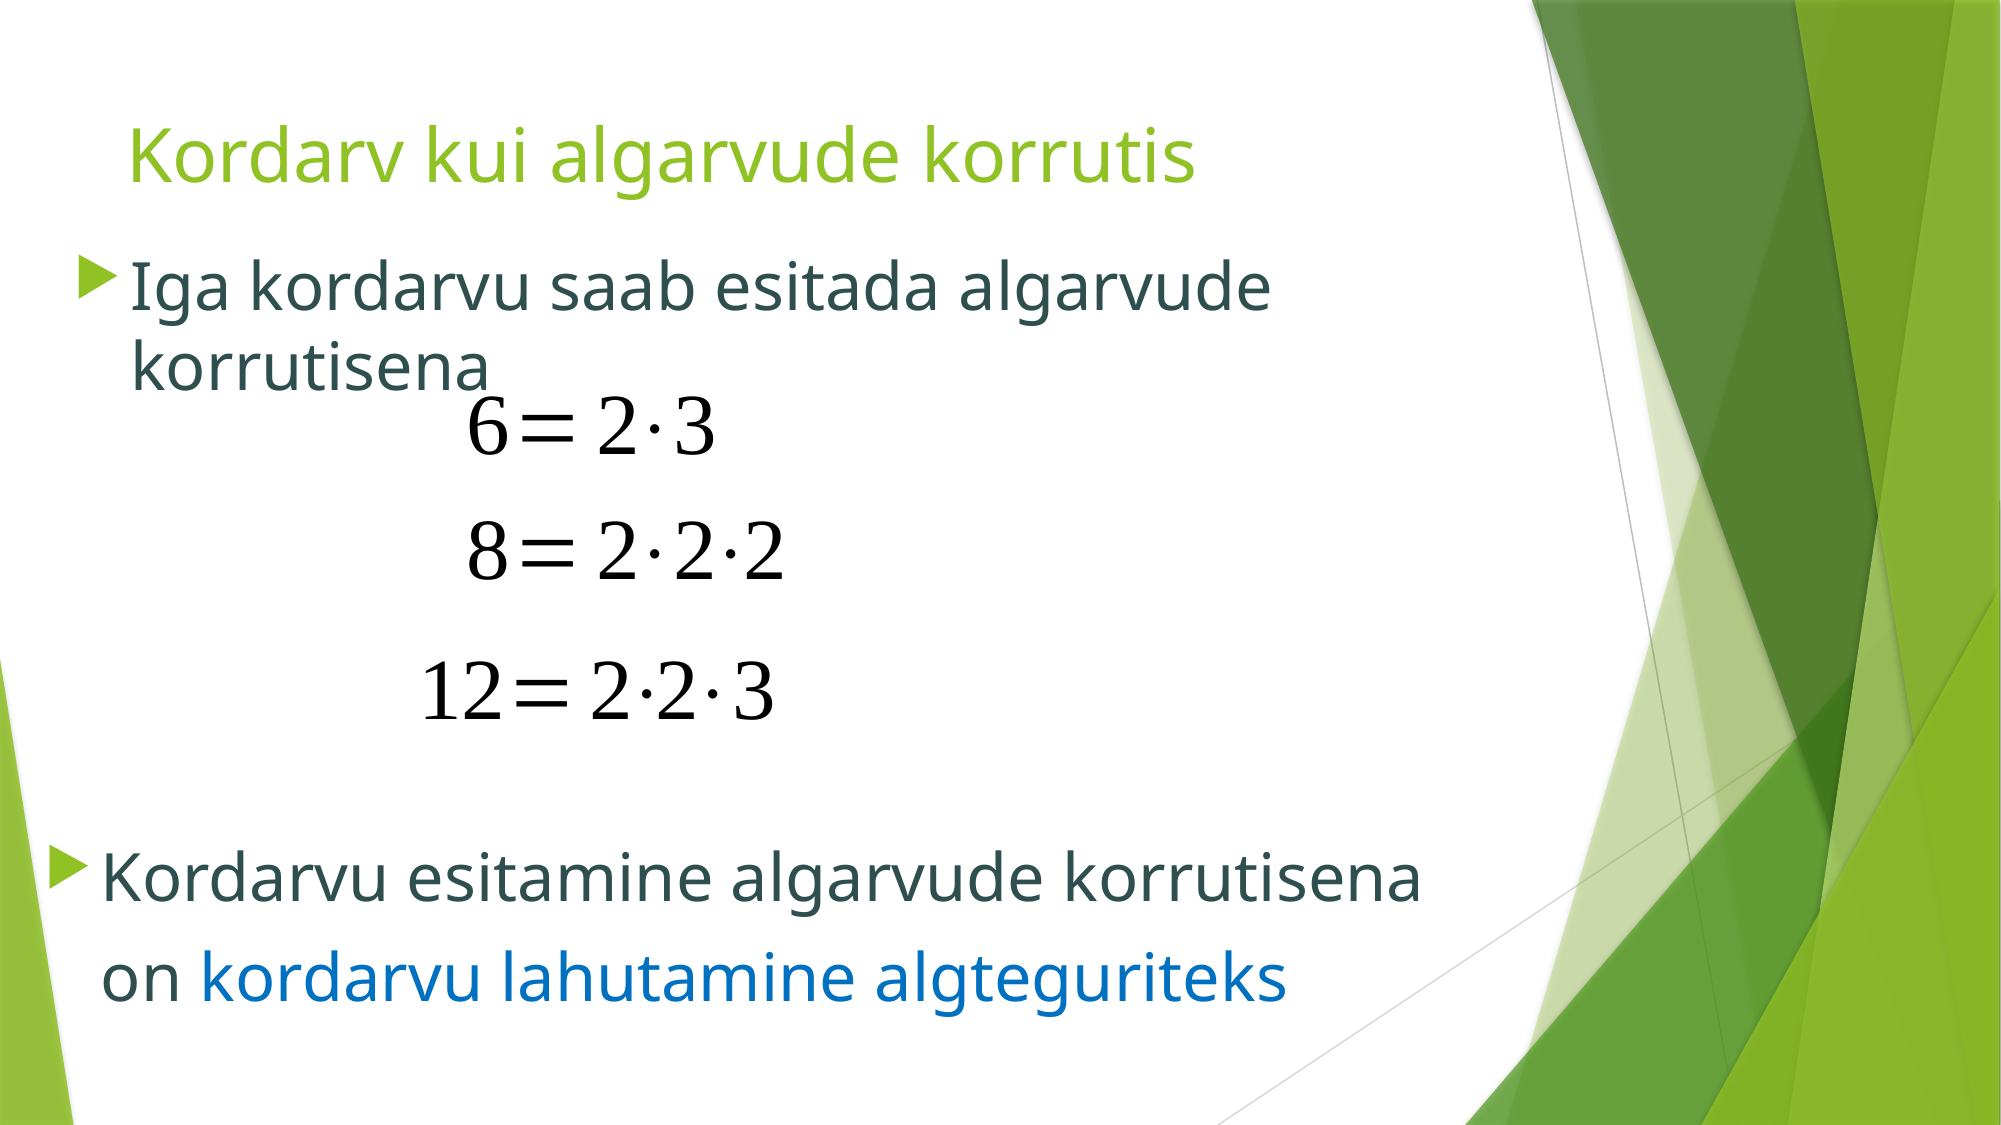

# Kordarv kui algarvude korrutis
Iga kordarvu saab esitada algarvude korrutisena
Kordarvu esitamine algarvude korrutisena
on kordarvu lahutamine algteguriteks